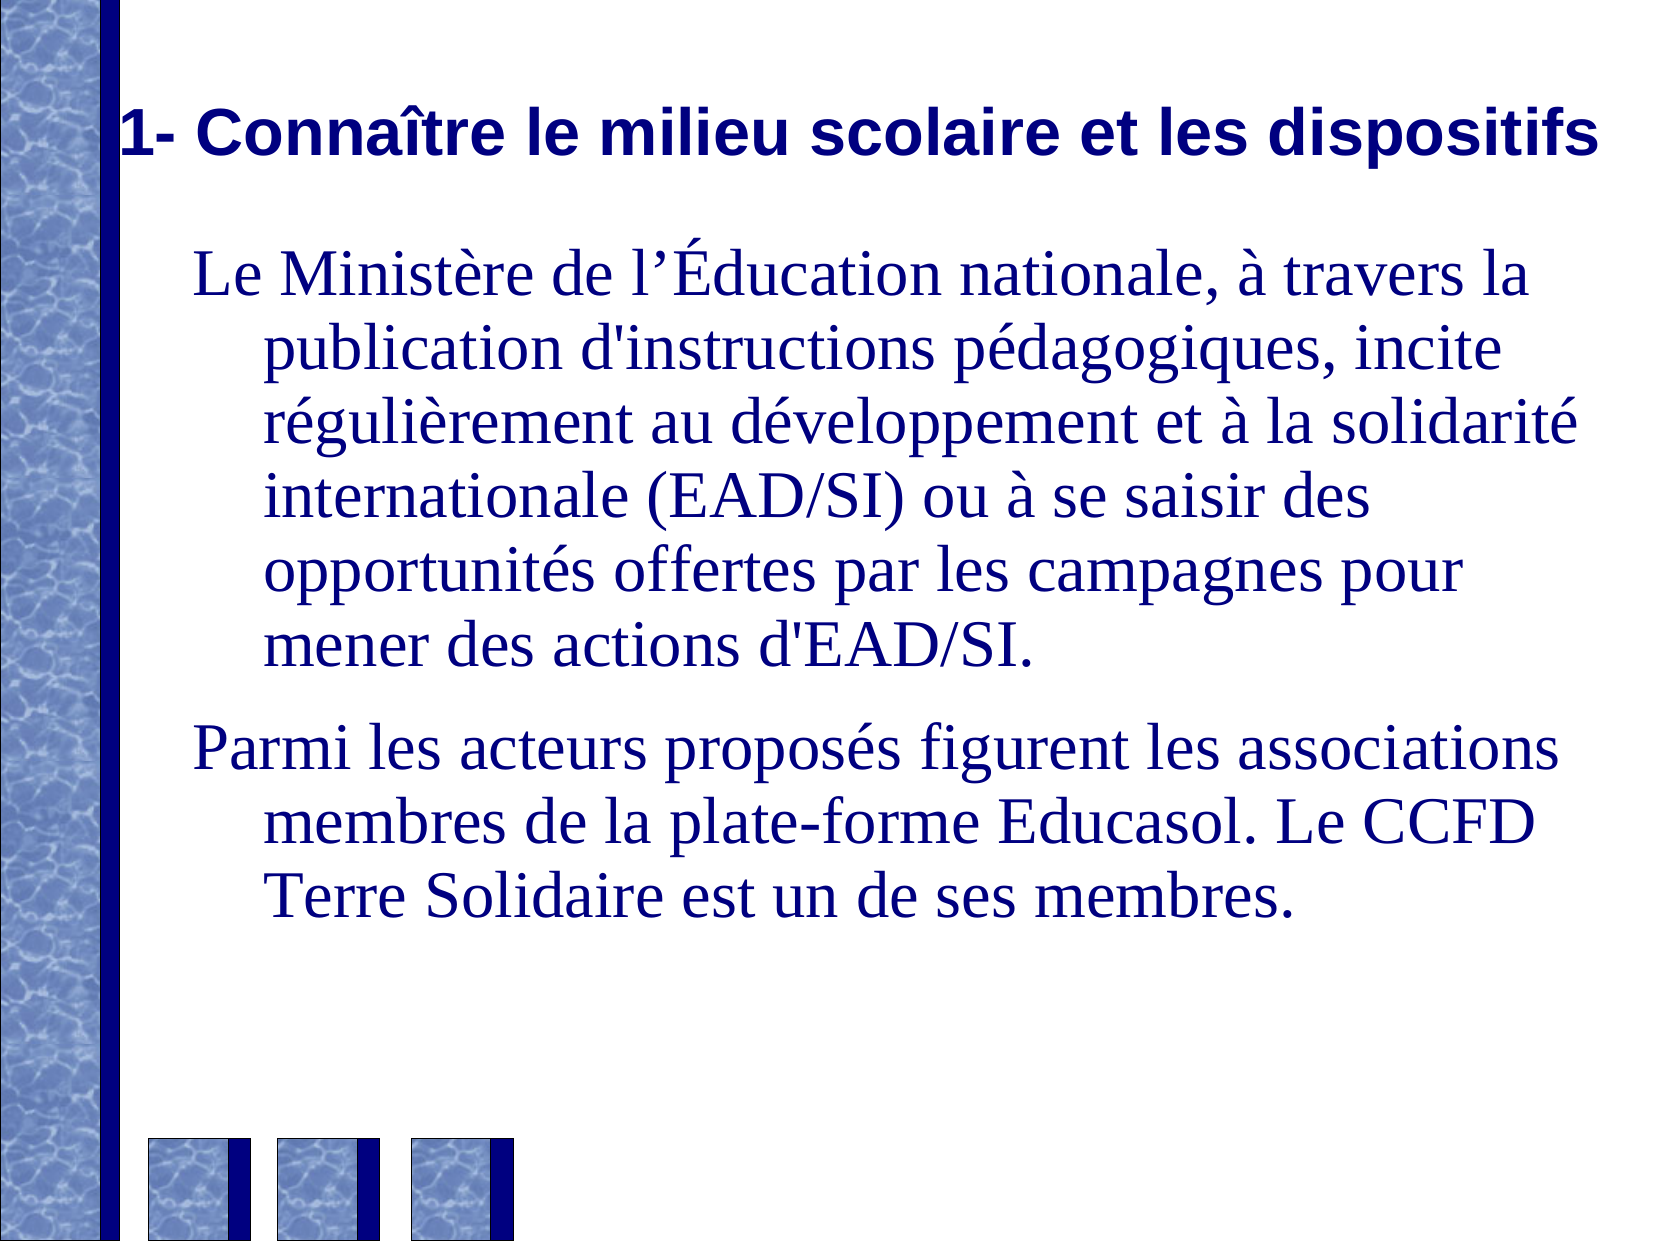

# 1- Connaître le milieu scolaire et les dispositifs
Le Ministère de l’Éducation nationale, à travers la publication d'instructions pédagogiques, incite régulièrement au développement et à la solidarité internationale (EAD/SI) ou à se saisir des opportunités offertes par les campagnes pour mener des actions d'EAD/SI.
Parmi les acteurs proposés figurent les associations membres de la plate-forme Educasol. Le CCFD Terre Solidaire est un de ses membres.